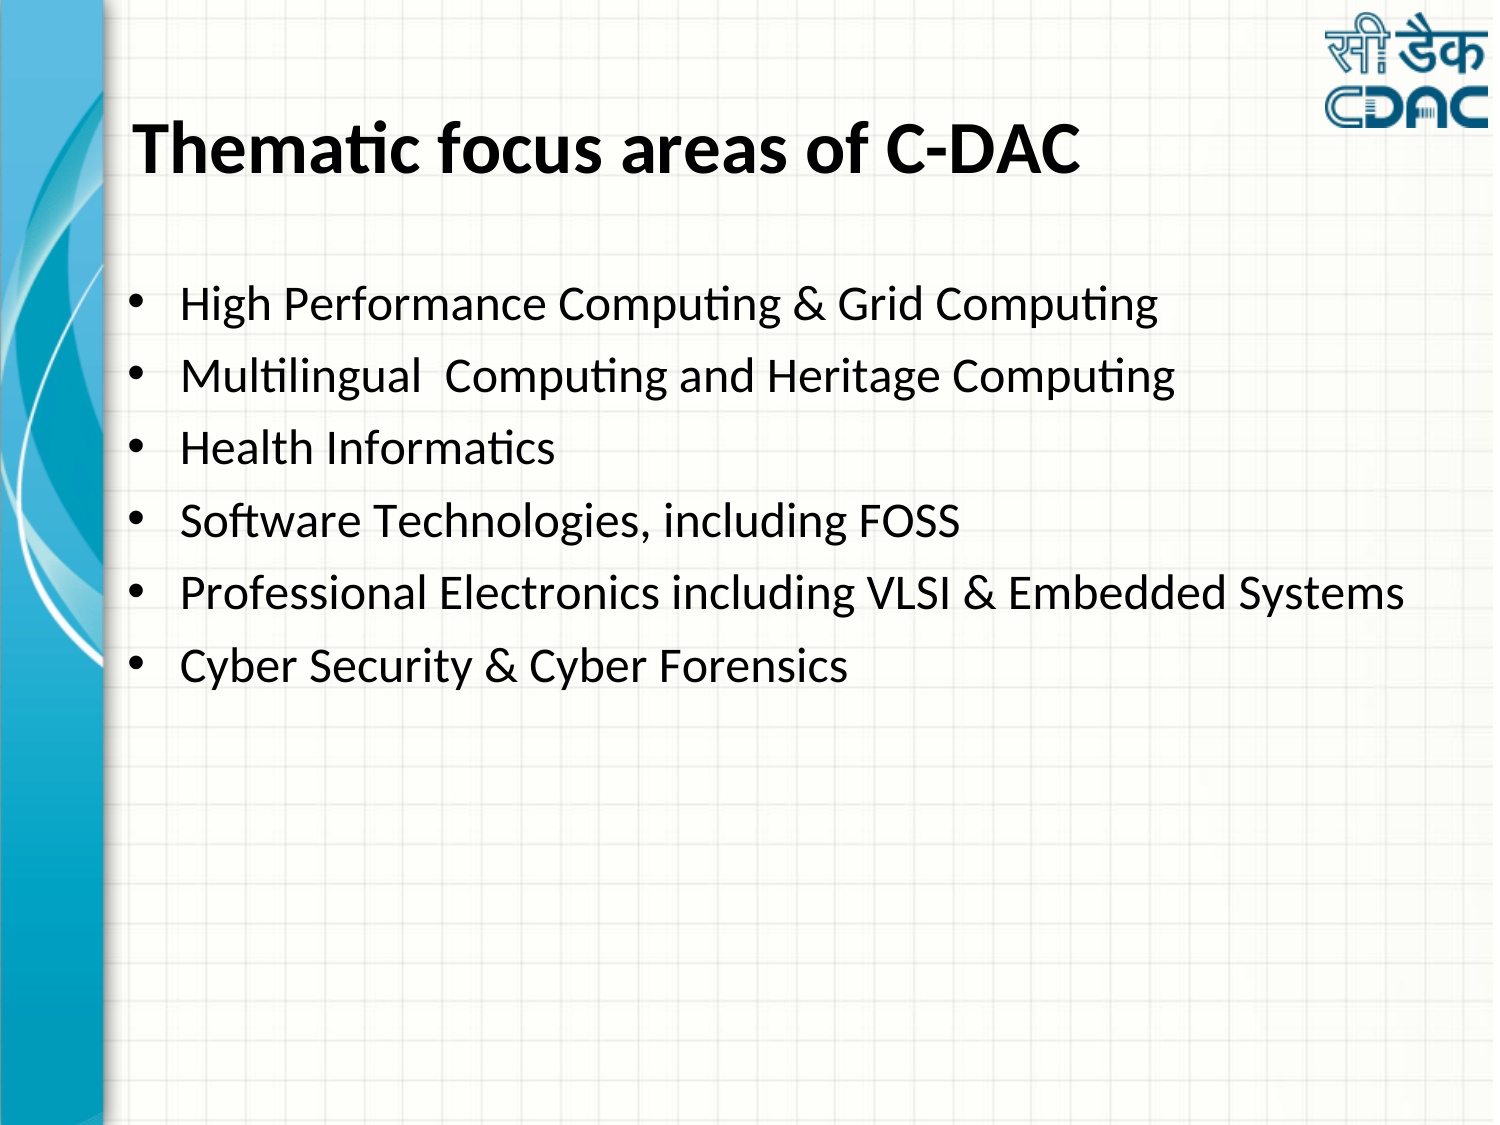

Thematic focus areas of C-DAC
High Performance Computing & Grid Computing
Multilingual Computing and Heritage Computing
Health Informatics
Software Technologies, including FOSS
Professional Electronics including VLSI & Embedded Systems
Cyber Security & Cyber Forensics